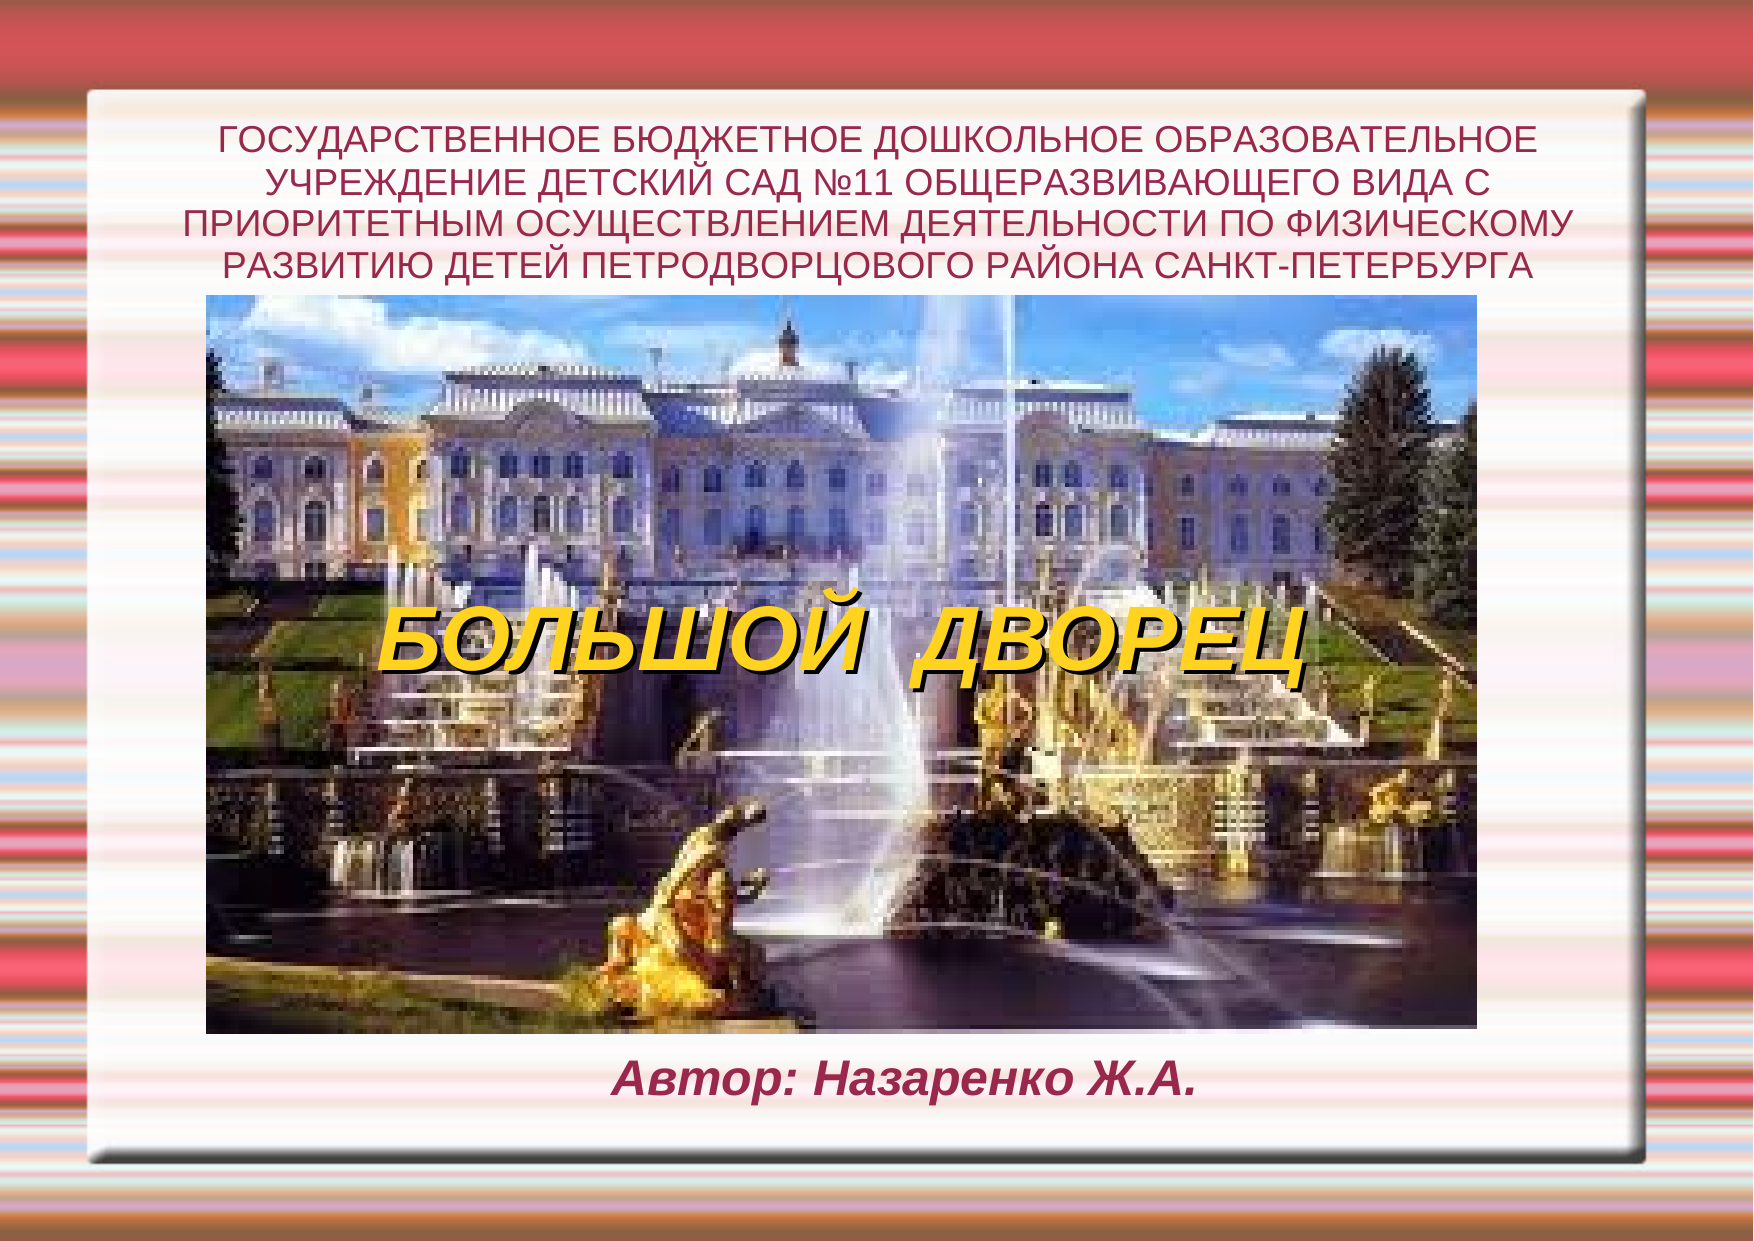

ГОСУДАРСТВЕННОЕ БЮДЖЕТНОЕ ДОШКОЛЬНОЕ ОБРАЗОВАТЕЛЬНОЕ УЧРЕЖДЕНИЕ ДЕТСКИЙ САД №11 ОБЩЕРАЗВИВАЮЩЕГО ВИДА С ПРИОРИТЕТНЫМ ОСУЩЕСТВЛЕНИЕМ ДЕЯТЕЛЬНОСТИ ПО ФИЗИЧЕСКОМУ РАЗВИТИЮ ДЕТЕЙ ПЕТРОДВОРЦОВОГО РАЙОНА САНКТ-ПЕТЕРБУРГА
 БОЛЬШОЙ ДВОРЕЦ
БОЛЬШОЙ ДВОРЕЦ
# Автор: Назаренко Ж.А.